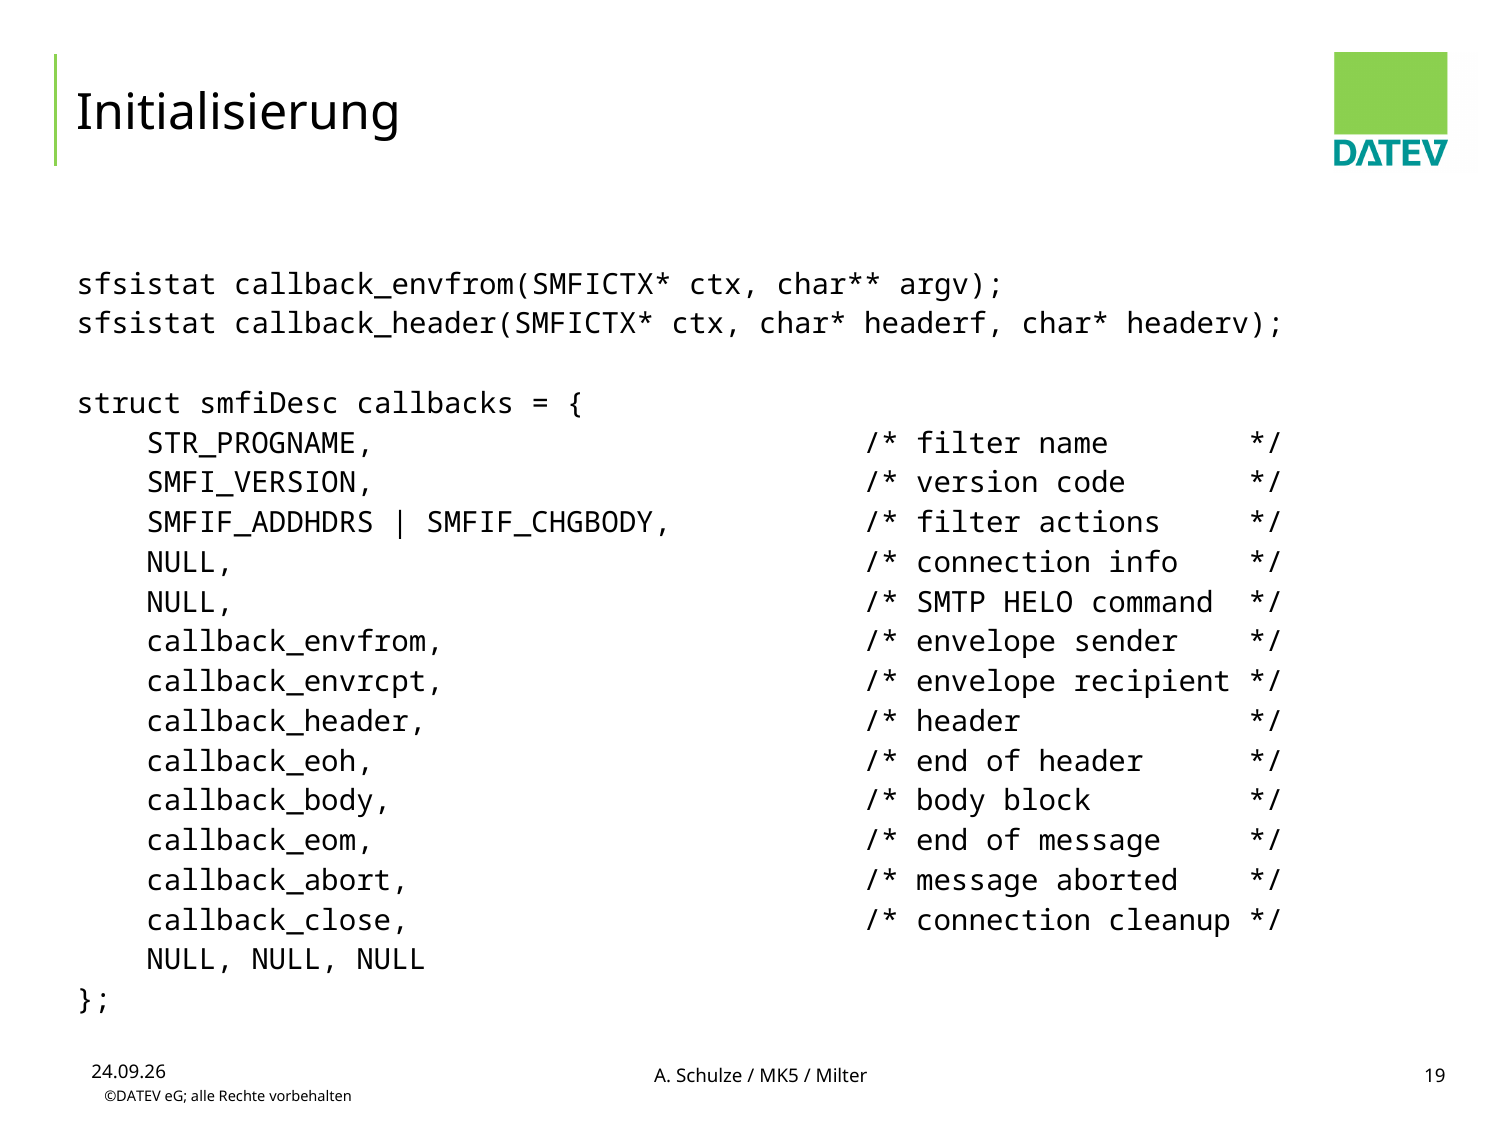

# Initialisierung
sfsistat callback_envfrom(SMFICTX* ctx, char** argv);
sfsistat callback_header(SMFICTX* ctx, char* headerf, char* headerv);
struct smfiDesc callbacks = {
 STR_PROGNAME, /* filter name */
 SMFI_VERSION, /* version code */
 SMFIF_ADDHDRS | SMFIF_CHGBODY, /* filter actions */
 NULL, /* connection info */
 NULL, /* SMTP HELO command */
 callback_envfrom, /* envelope sender */
 callback_envrcpt, /* envelope recipient */
 callback_header, /* header */
 callback_eoh, /* end of header */
 callback_body, /* body block */
 callback_eom, /* end of message */
 callback_abort, /* message aborted */
 callback_close, /* connection cleanup */
 NULL, NULL, NULL
};
A. Schulze / MK5 / Milter
19